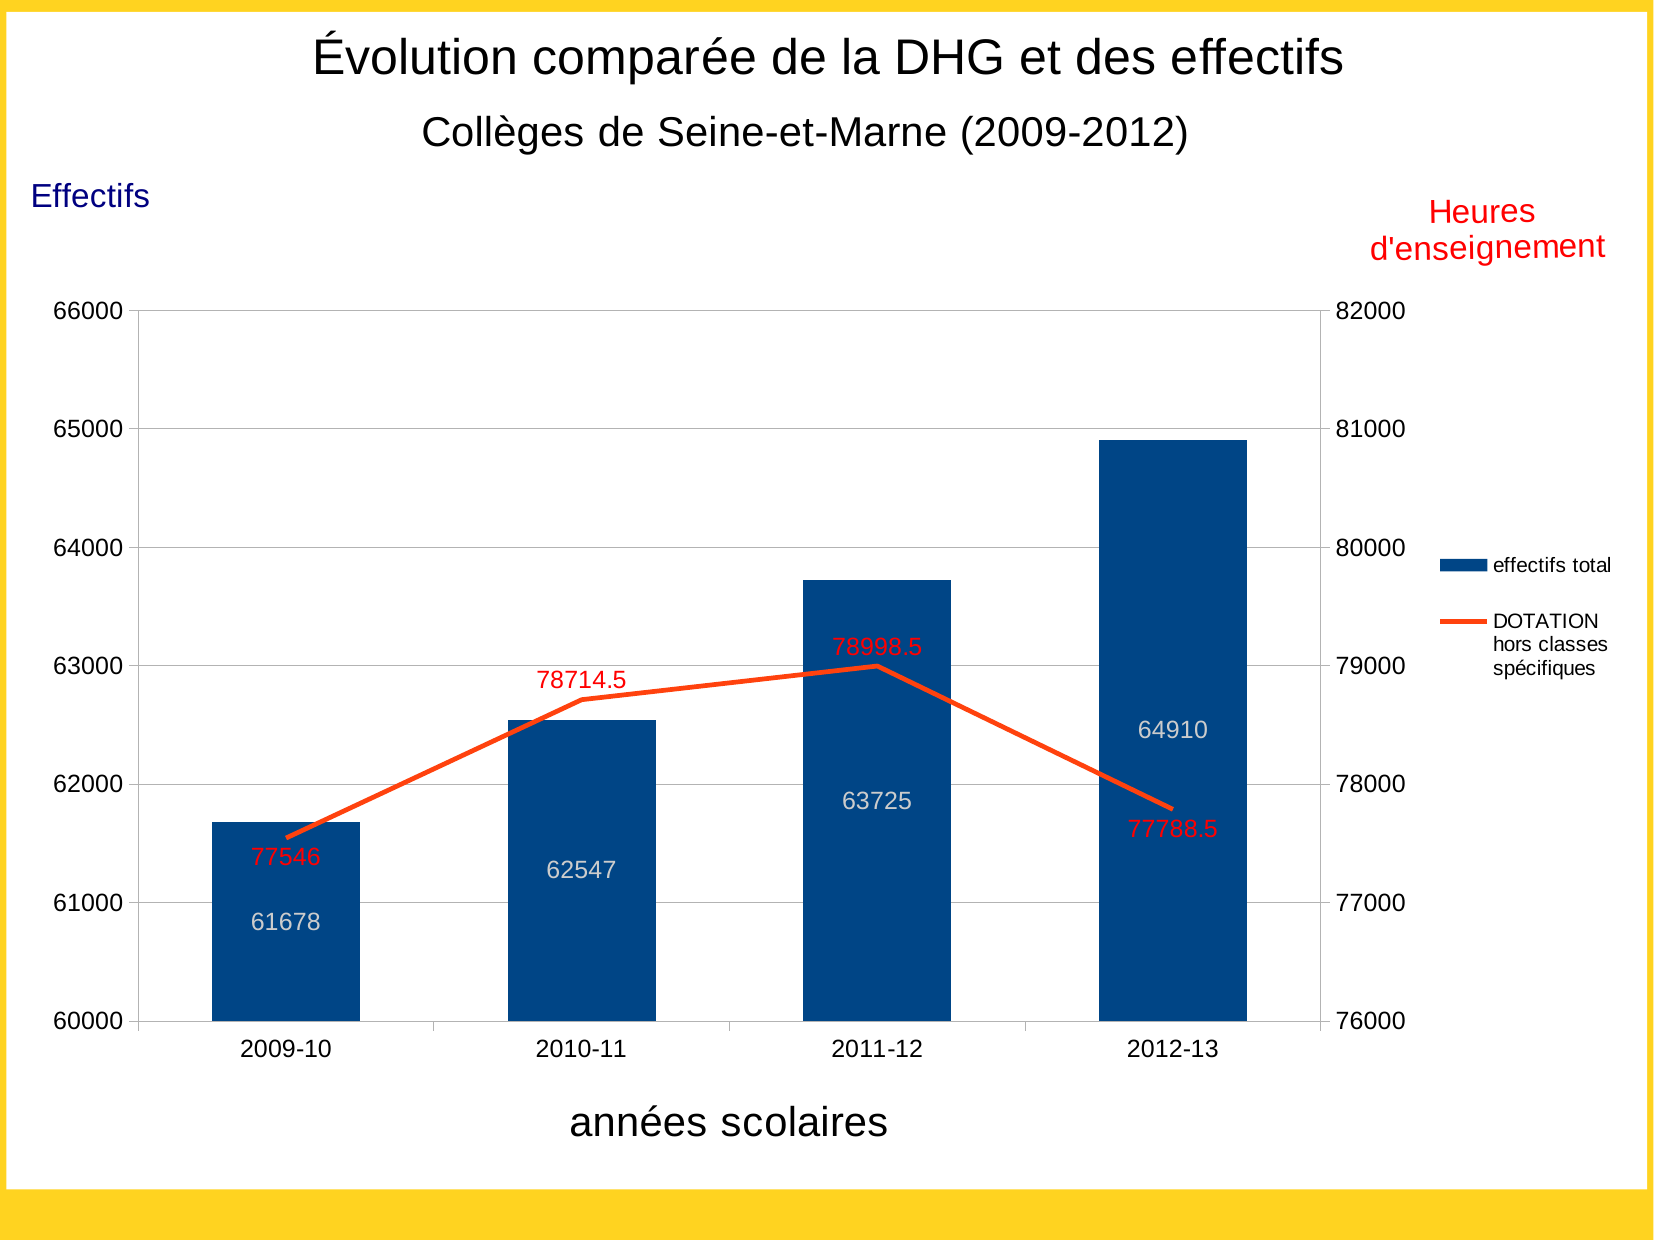

### Chart: Évolution comparée de la DHG et des effectifs
Collèges de Seine-et-Marne (2009-2012)
| Category | effectifs total | DOTATION
hors classes
spécifiques
 |
|---|---|---|
| 2009-10 | 61678.0 | 77546.0 |
| 2010-11 | 62547.0 | 78714.5 |
| 2011-12 | 63725.0 | 78998.5 |
| 2012-13 | 64910.0 | 77788.5 |